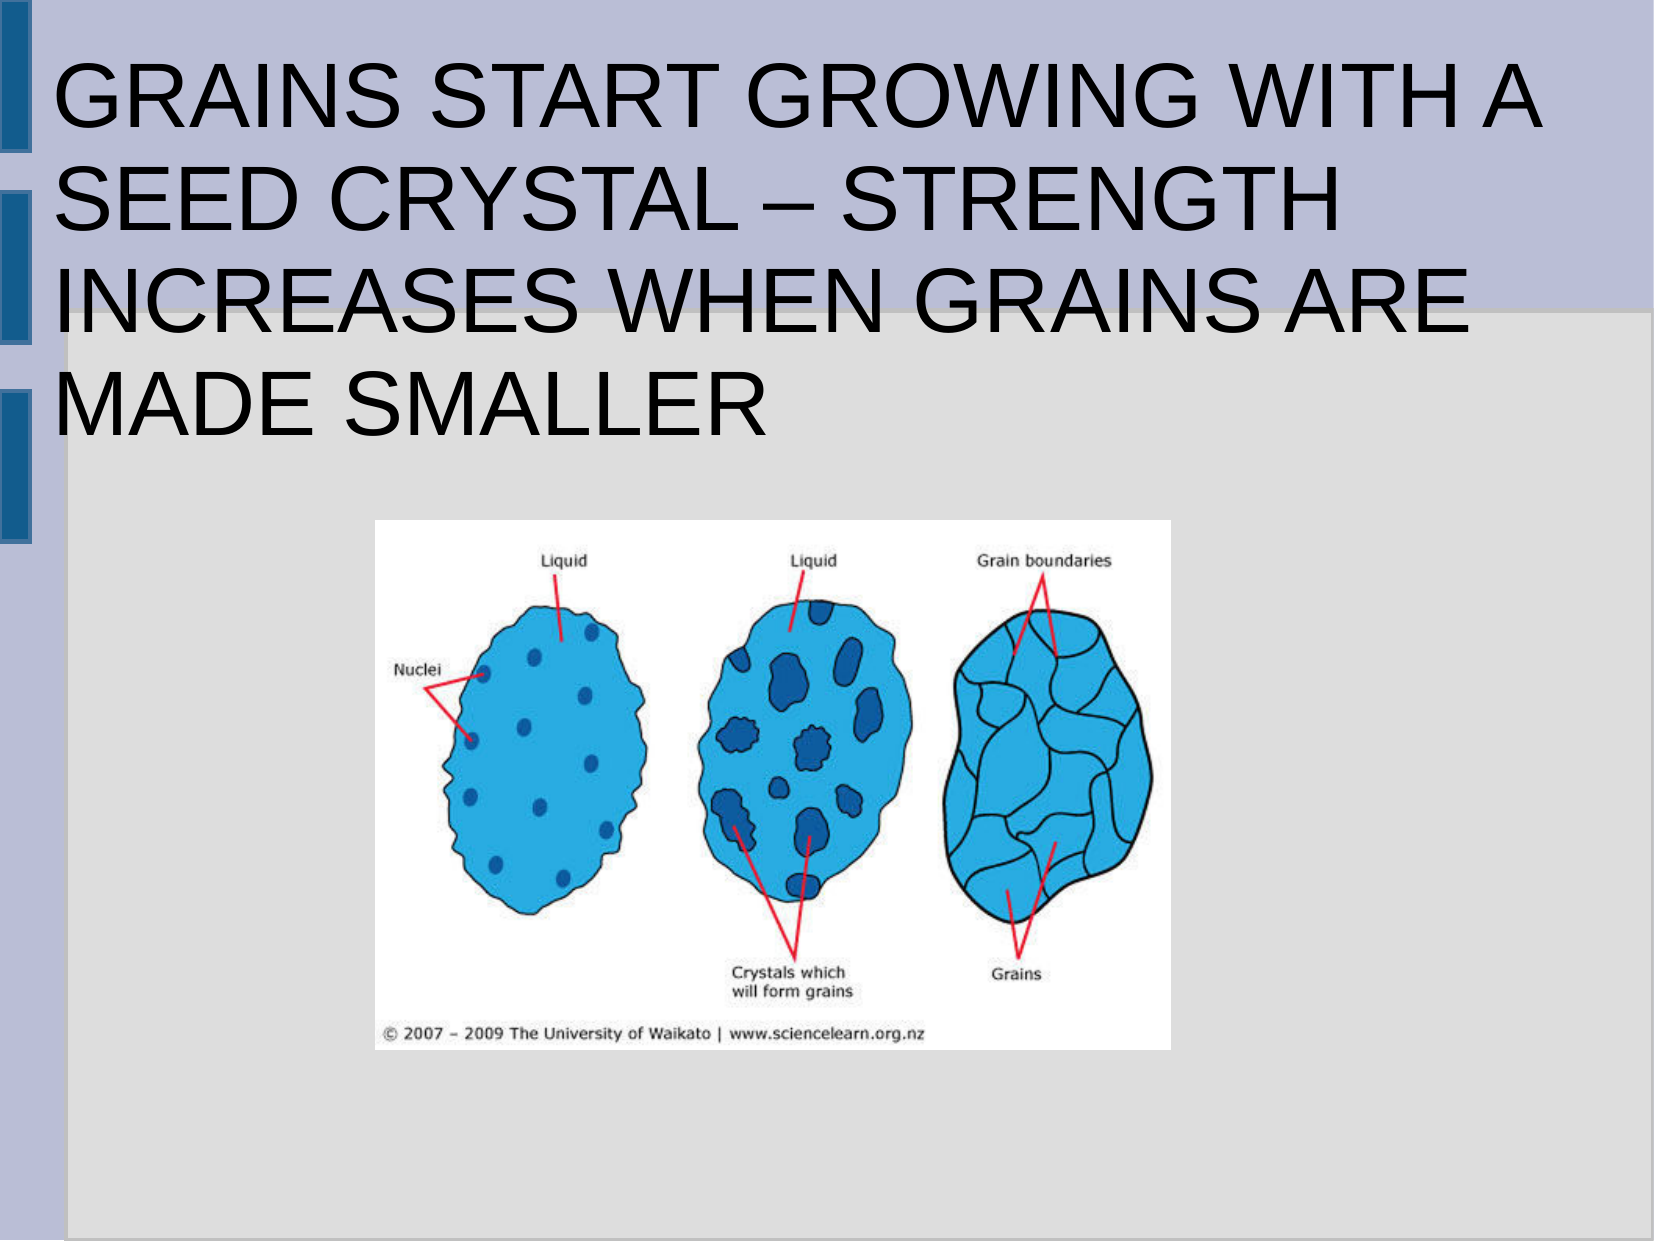

GRAINS START GROWING WITH A SEED CRYSTAL – STRENGTH INCREASES WHEN GRAINS ARE MADE SMALLER